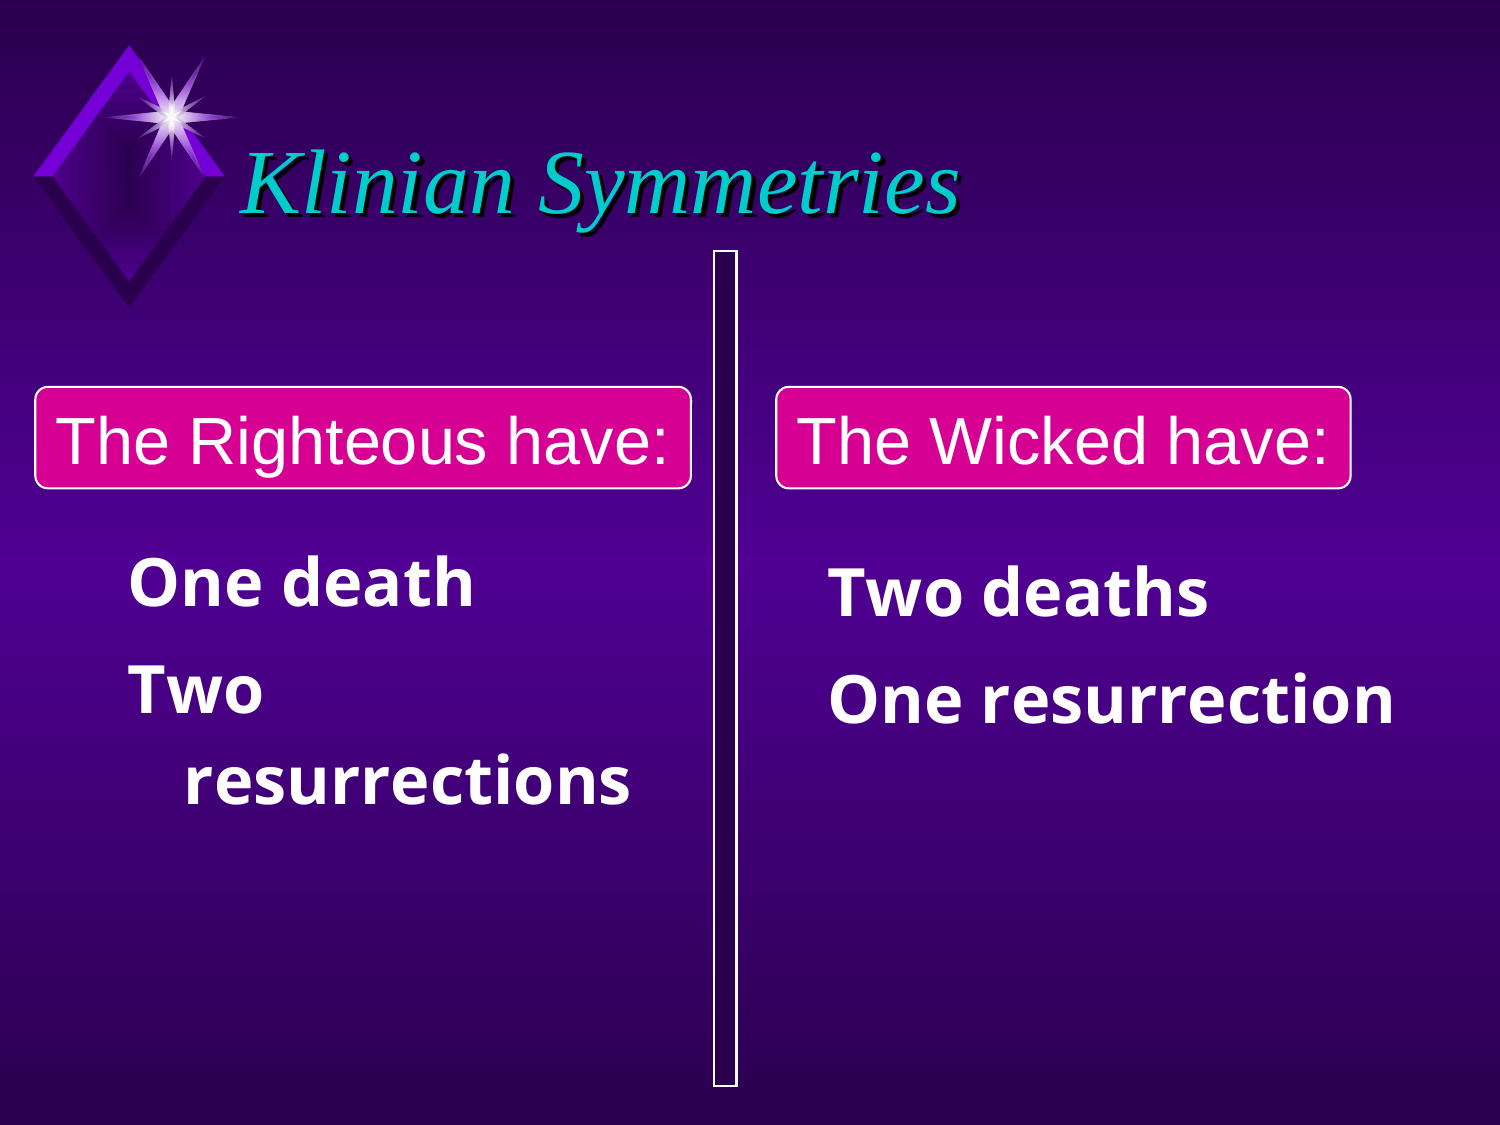

# Klinian Symmetries
The Righteous have:
The Wicked have:
One death
Two resurrections
Two deaths
One resurrection